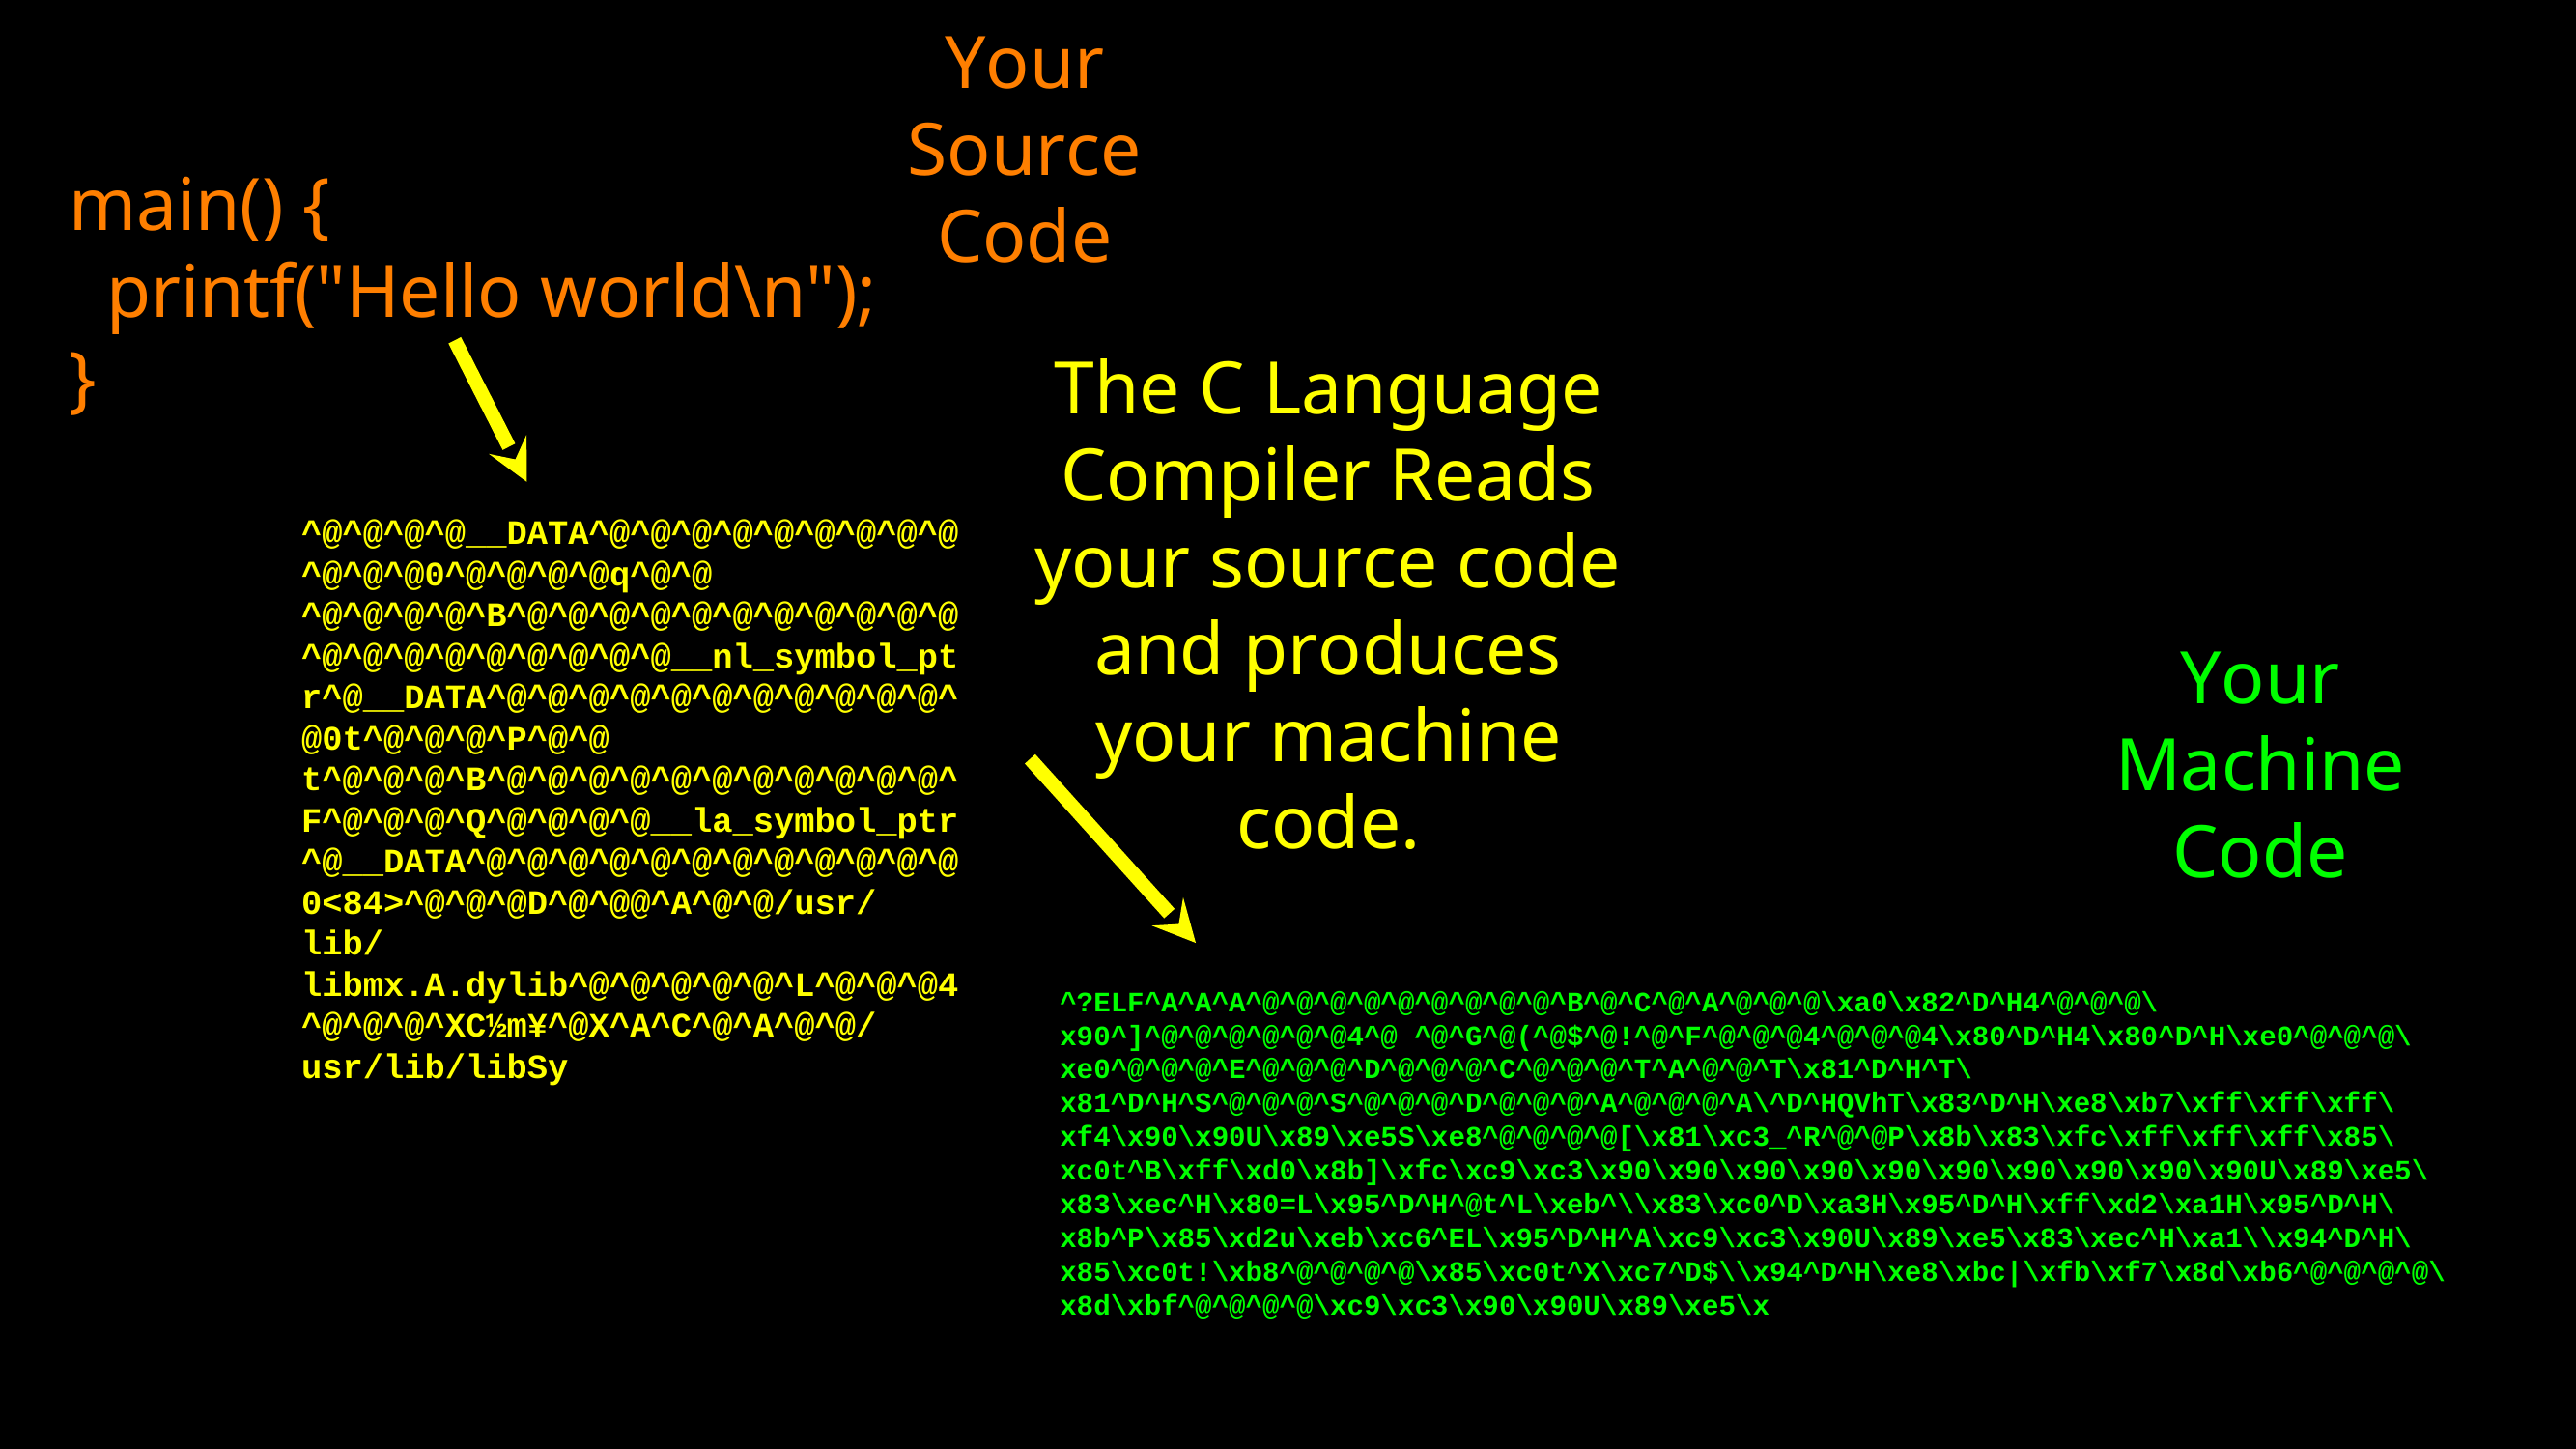

Your
Source
Code
main() {
 printf("Hello world\n");
}
The C Language
Compiler Reads your source code and produces your machine code.
^@^@^@^@__DATA^@^@^@^@^@^@^@^@^@^@^@^@0^@^@^@^@q^@^@ ^@^@^@^@^B^@^@^@^@^@^@^@^@^@^@^@^@^@^@^@^@^@^@^@^@__nl_symbol_ptr^@__DATA^@^@^@^@^@^@^@^@^@^@^@^@0t^@^@^@^P^@^@ t^@^@^@^B^@^@^@^@^@^@^@^@^@^@^@^F^@^@^@^Q^@^@^@^@__la_symbol_ptr^@__DATA^@^@^@^@^@^@^@^@^@^@^@^@0<84>^@^@^@D^@^@@^A^@^@/usr/lib/libmx.A.dylib^@^@^@^@^@^L^@^@^@4^@^@^@^XC½m¥^@X^A^C^@^A^@^@/usr/lib/libSy
Your
Machine
Code
^?ELF^A^A^A^@^@^@^@^@^@^@^@^@^B^@^C^@^A^@^@^@\xa0\x82^D^H4^@^@^@\x90^]^@^@^@^@^@^@4^@ ^@^G^@(^@$^@!^@^F^@^@^@4^@^@^@4\x80^D^H4\x80^D^H\xe0^@^@^@\xe0^@^@^@^E^@^@^@^D^@^@^@^C^@^@^@^T^A^@^@^T\x81^D^H^T\x81^D^H^S^@^@^@^S^@^@^@^D^@^@^@^A^@^@^@^A\^D^HQVhT\x83^D^H\xe8\xb7\xff\xff\xff\xf4\x90\x90U\x89\xe5S\xe8^@^@^@^@[\x81\xc3_^R^@^@P\x8b\x83\xfc\xff\xff\xff\x85\xc0t^B\xff\xd0\x8b]\xfc\xc9\xc3\x90\x90\x90\x90\x90\x90\x90\x90\x90\x90U\x89\xe5\x83\xec^H\x80=L\x95^D^H^@t^L\xeb^\\x83\xc0^D\xa3H\x95^D^H\xff\xd2\xa1H\x95^D^H\x8b^P\x85\xd2u\xeb\xc6^EL\x95^D^H^A\xc9\xc3\x90U\x89\xe5\x83\xec^H\xa1\\x94^D^H\x85\xc0t!\xb8^@^@^@^@\x85\xc0t^X\xc7^D$\\x94^D^H\xe8\xbc|\xfb\xf7\x8d\xb6^@^@^@^@\x8d\xbf^@^@^@^@\xc9\xc3\x90\x90U\x89\xe5\x